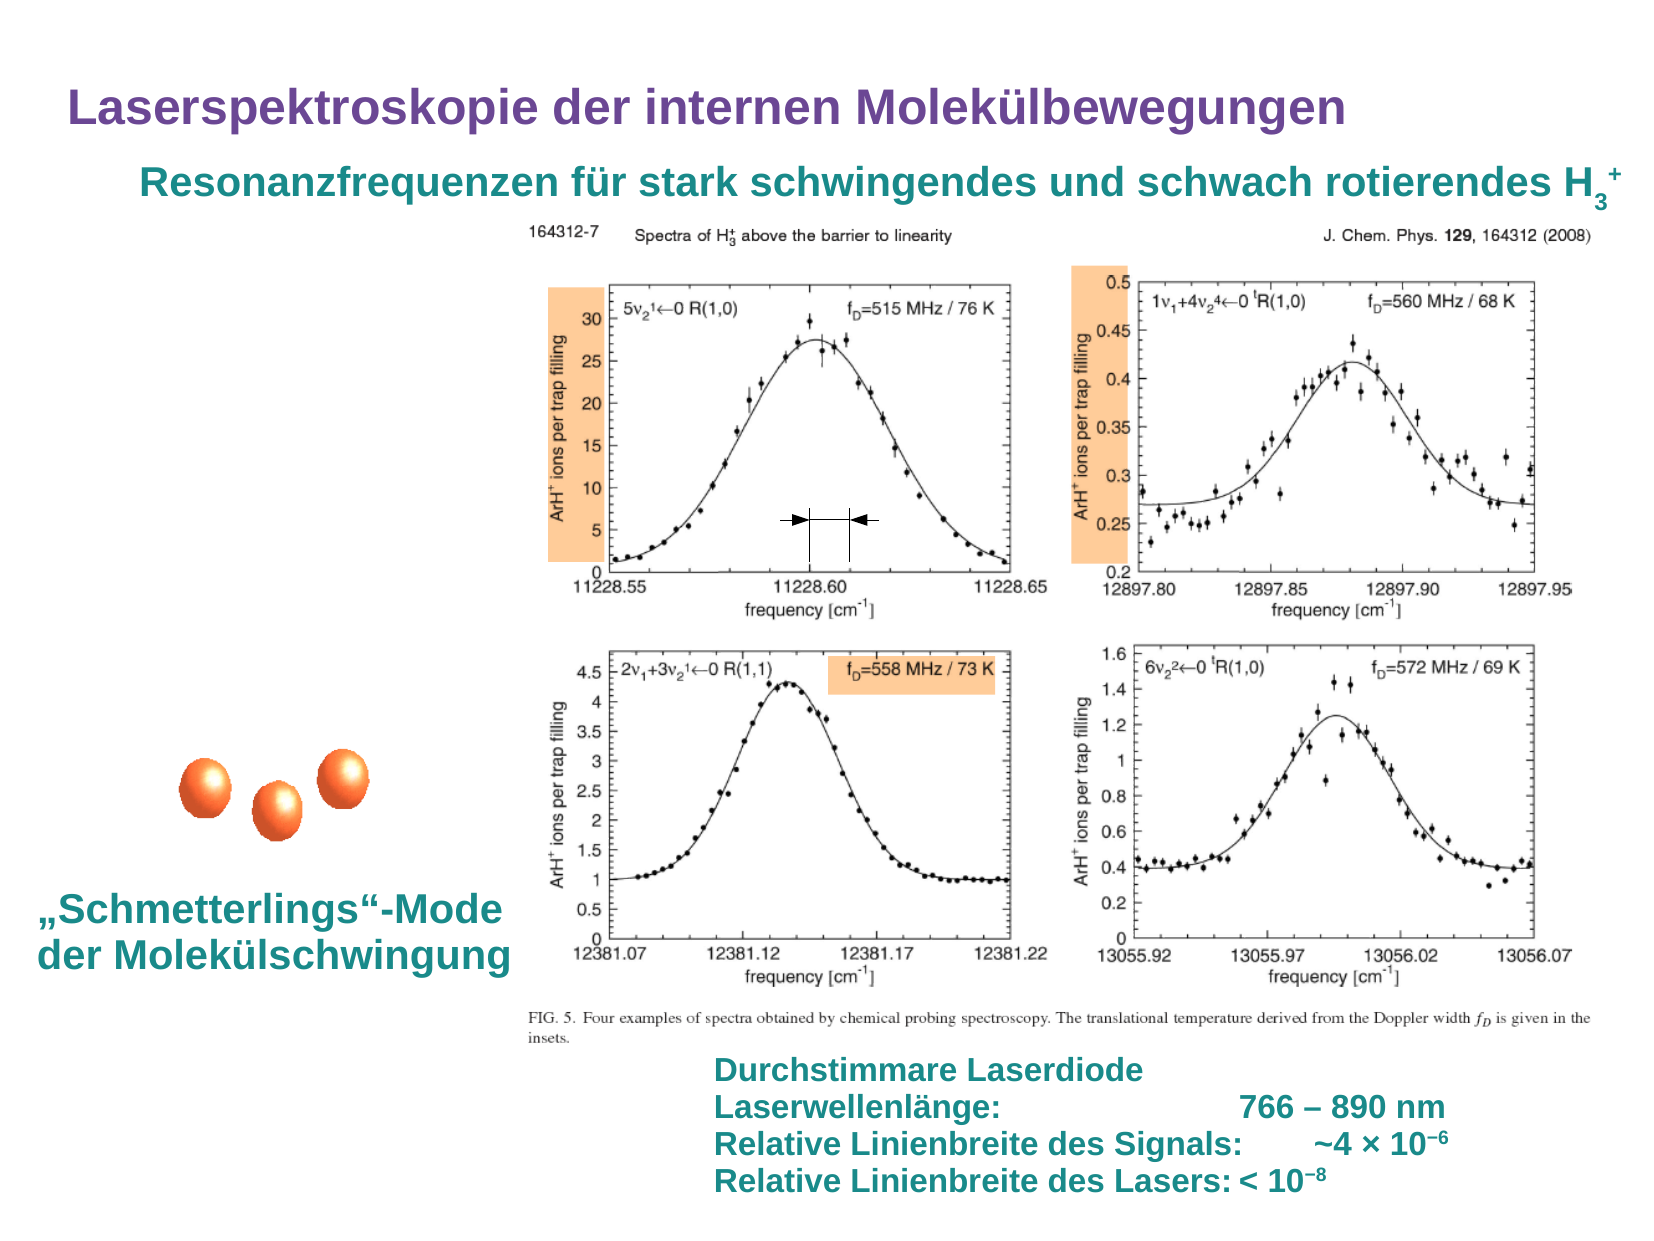

Laserspektroskopie der internen Molekülbewegungen
Resonanzfrequenzen für stark schwingendes und schwach rotierendes H3+
„Schmetterlings“-Mode
der Molekülschwingung
Durchstimmare Laserdiode
Laserwellenlänge:				766 – 890 nm
Relative Linienbreite des Signals:	~4 × 10−6
Relative Linienbreite des Lasers:	< 10−8